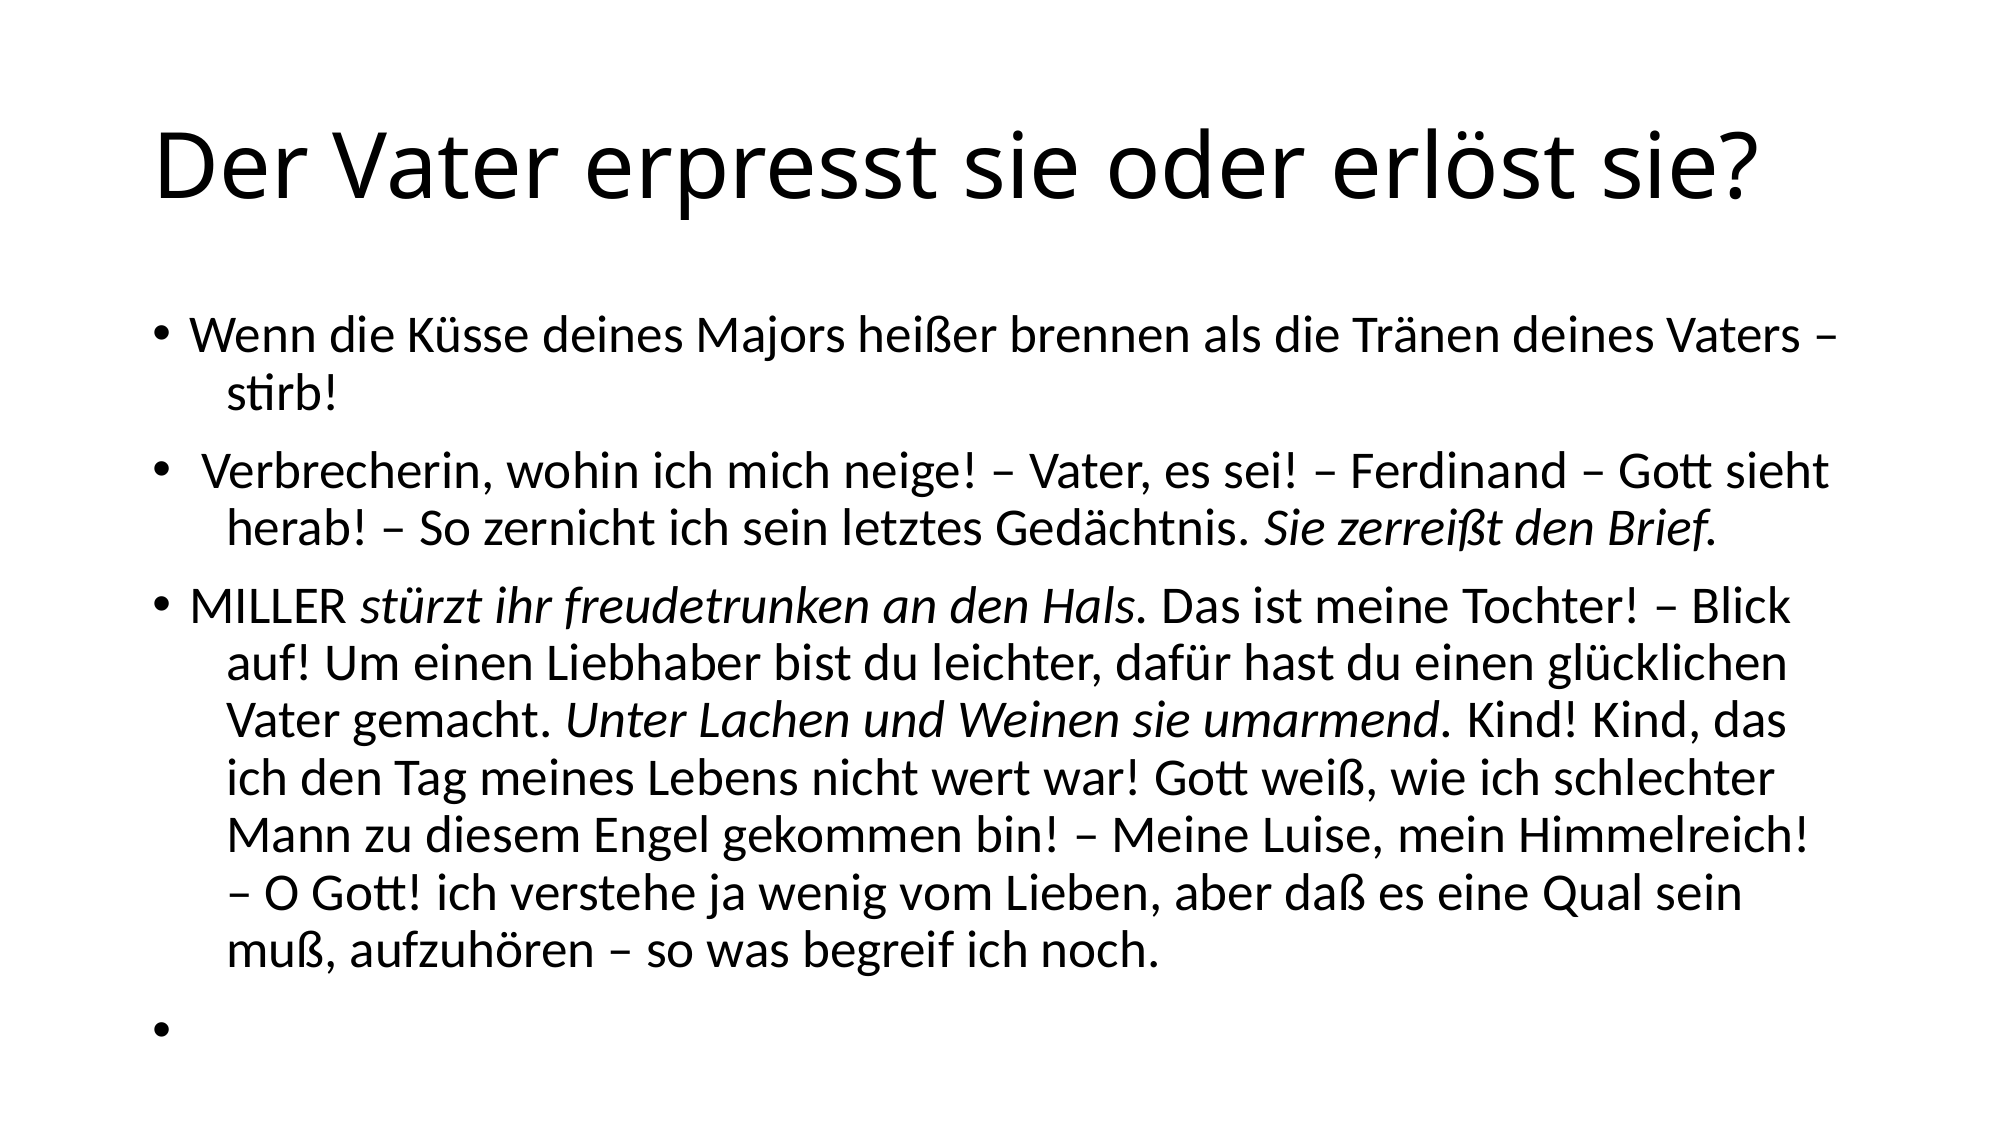

# Der Vater erpresst sie oder erlöst sie?
Wenn die Küsse deines Majors heißer brennen als die Tränen deines Vaters – stirb!
 Verbrecherin, wohin ich mich neige! – Vater, es sei! – Ferdinand – Gott sieht herab! – So zernicht ich sein letztes Gedächtnis. Sie zerreißt den Brief.
MILLER stürzt ihr freudetrunken an den Hals. Das ist meine Tochter! – Blick auf! Um einen Liebhaber bist du leichter, dafür hast du einen glücklichen Vater gemacht. Unter Lachen und Weinen sie umarmend. Kind! Kind, das ich den Tag meines Lebens nicht wert war! Gott weiß, wie ich schlechter Mann zu diesem Engel gekommen bin! – Meine Luise, mein Himmelreich! – O Gott! ich verstehe ja wenig vom Lieben, aber daß es eine Qual sein muß, aufzuhören – so was begreif ich noch.